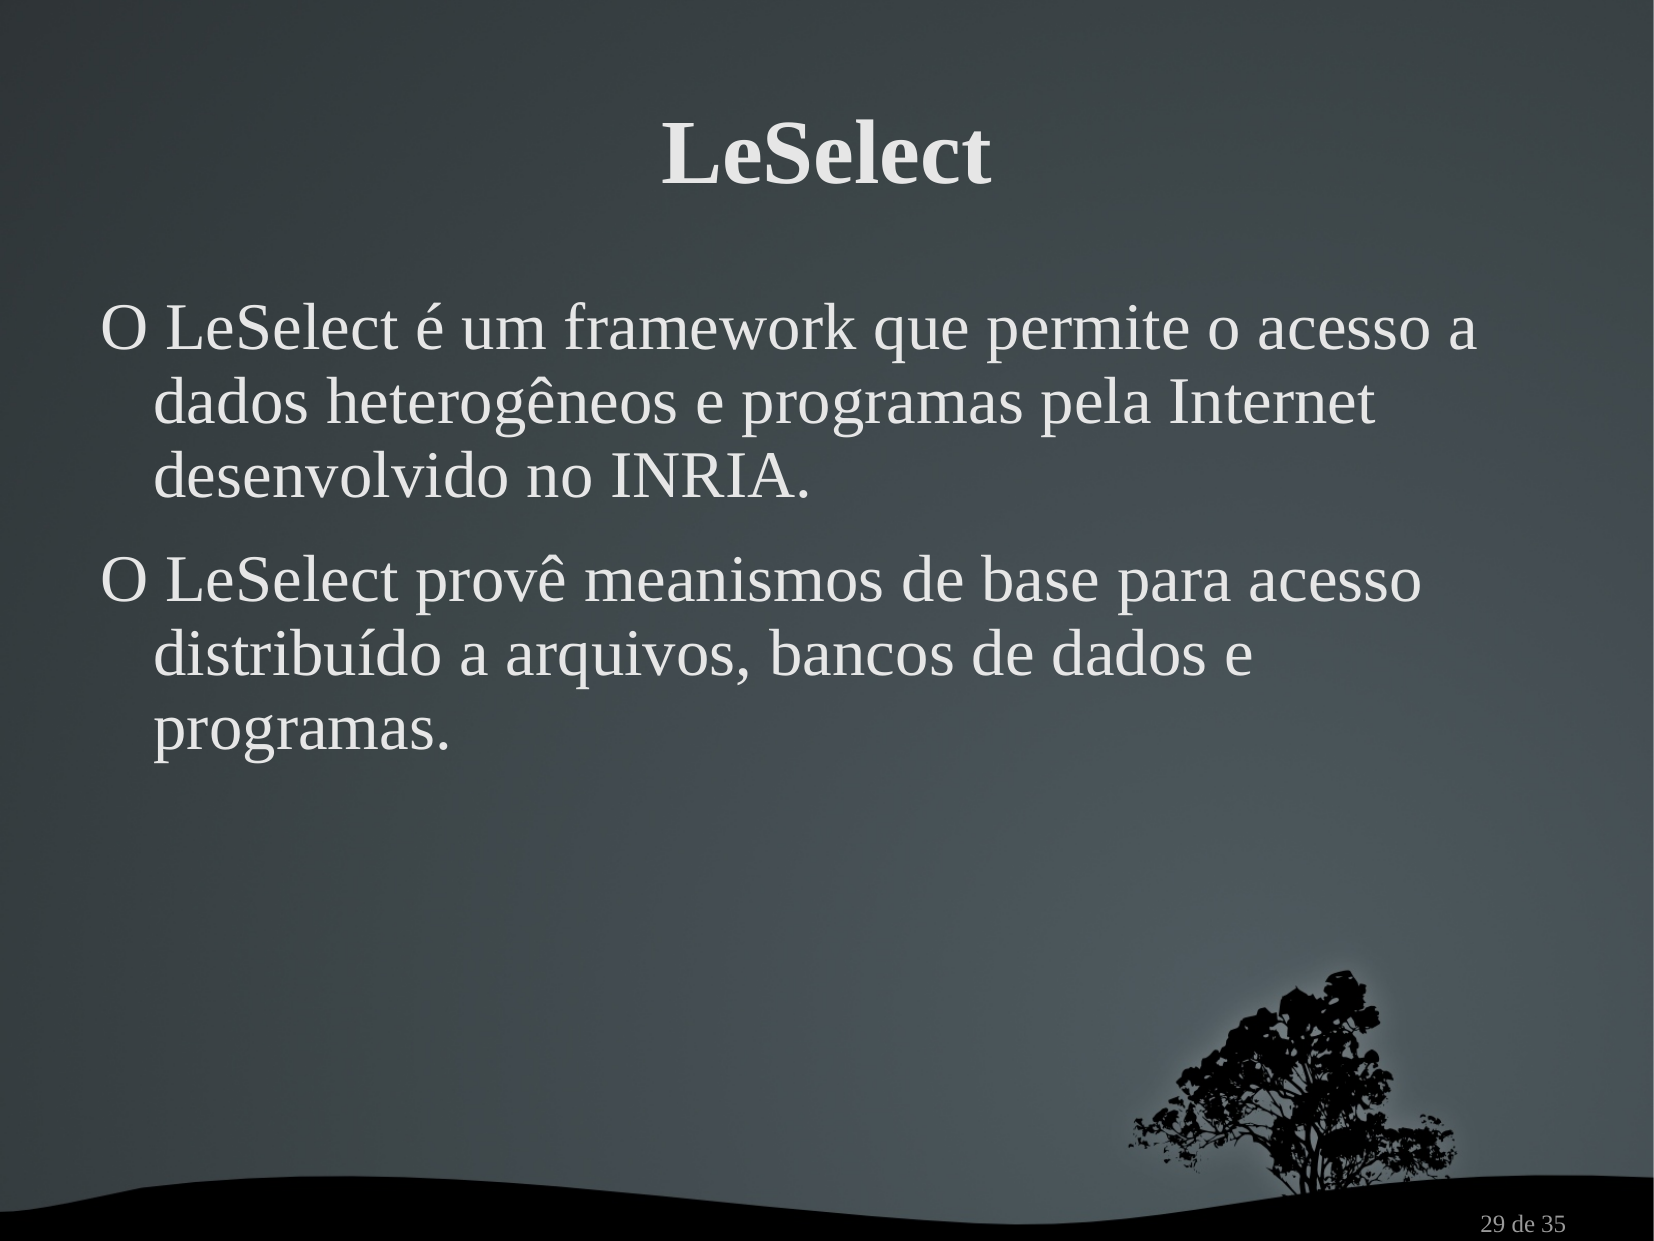

# LeSelect
O LeSelect é um framework que permite o acesso a dados heterogêneos e programas pela Internet desenvolvido no INRIA.
O LeSelect provê meanismos de base para acesso distribuído a arquivos, bancos de dados e programas.
29